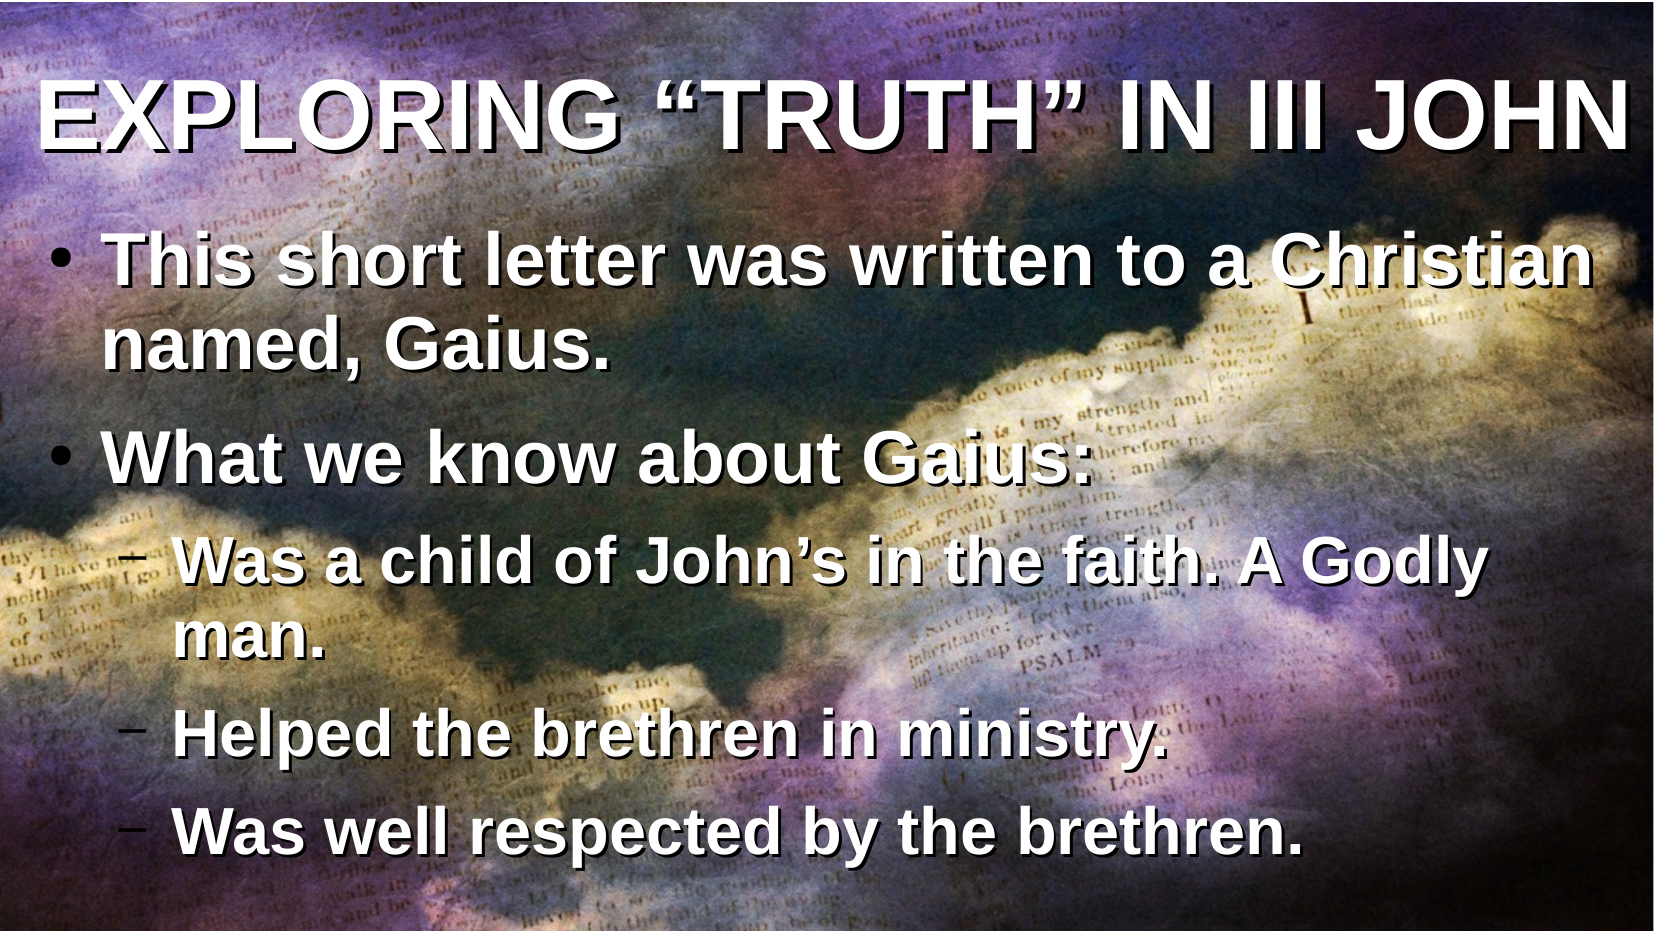

# EXPLORING “TRUTH” IN III JOHN
This short letter was written to a Christian named, Gaius.
What we know about Gaius:
Was a child of John’s in the faith. A Godly man.
Helped the brethren in ministry.
Was well respected by the brethren.